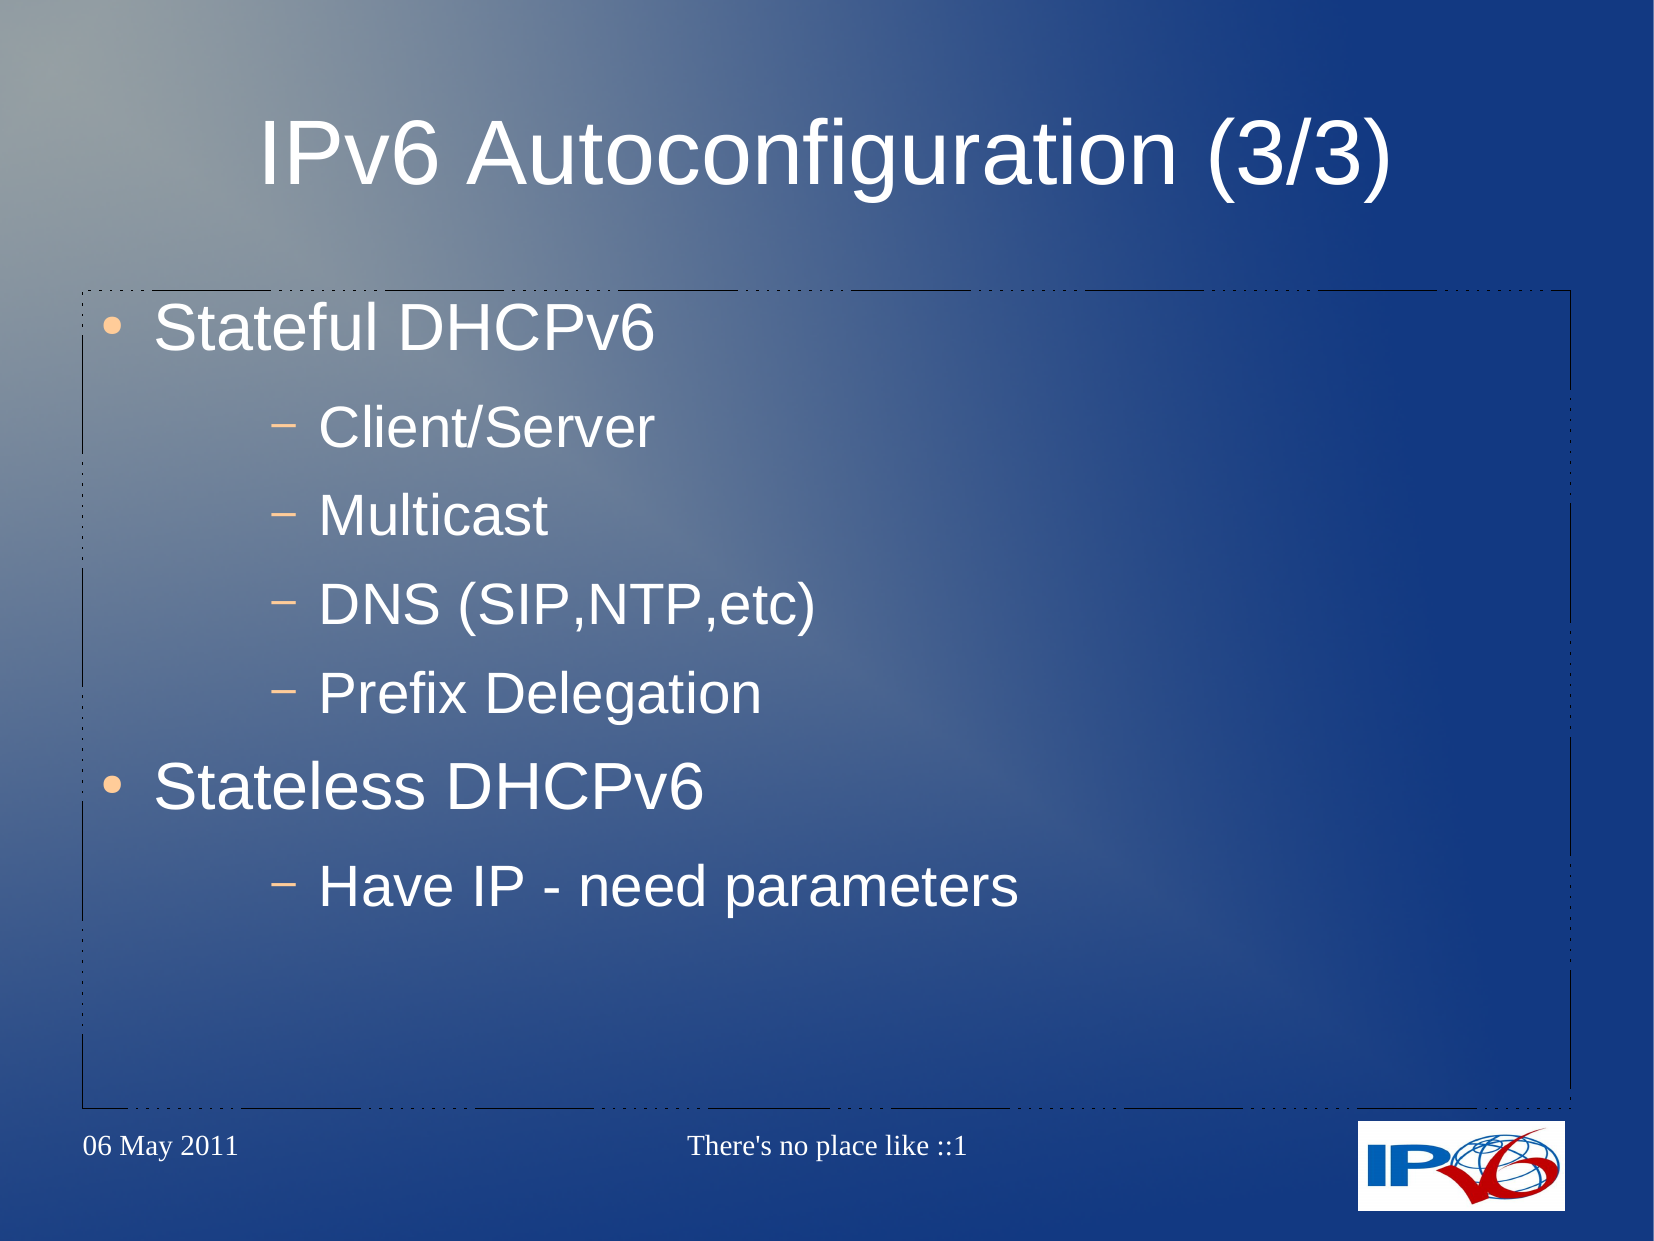

# IPv6 Autoconfiguration (3/3)
Stateful DHCPv6
Client/Server
Multicast
DNS (SIP,NTP,etc)
Prefix Delegation
Stateless DHCPv6
Have IP - need parameters
06 May 2011
There's no place like ::1